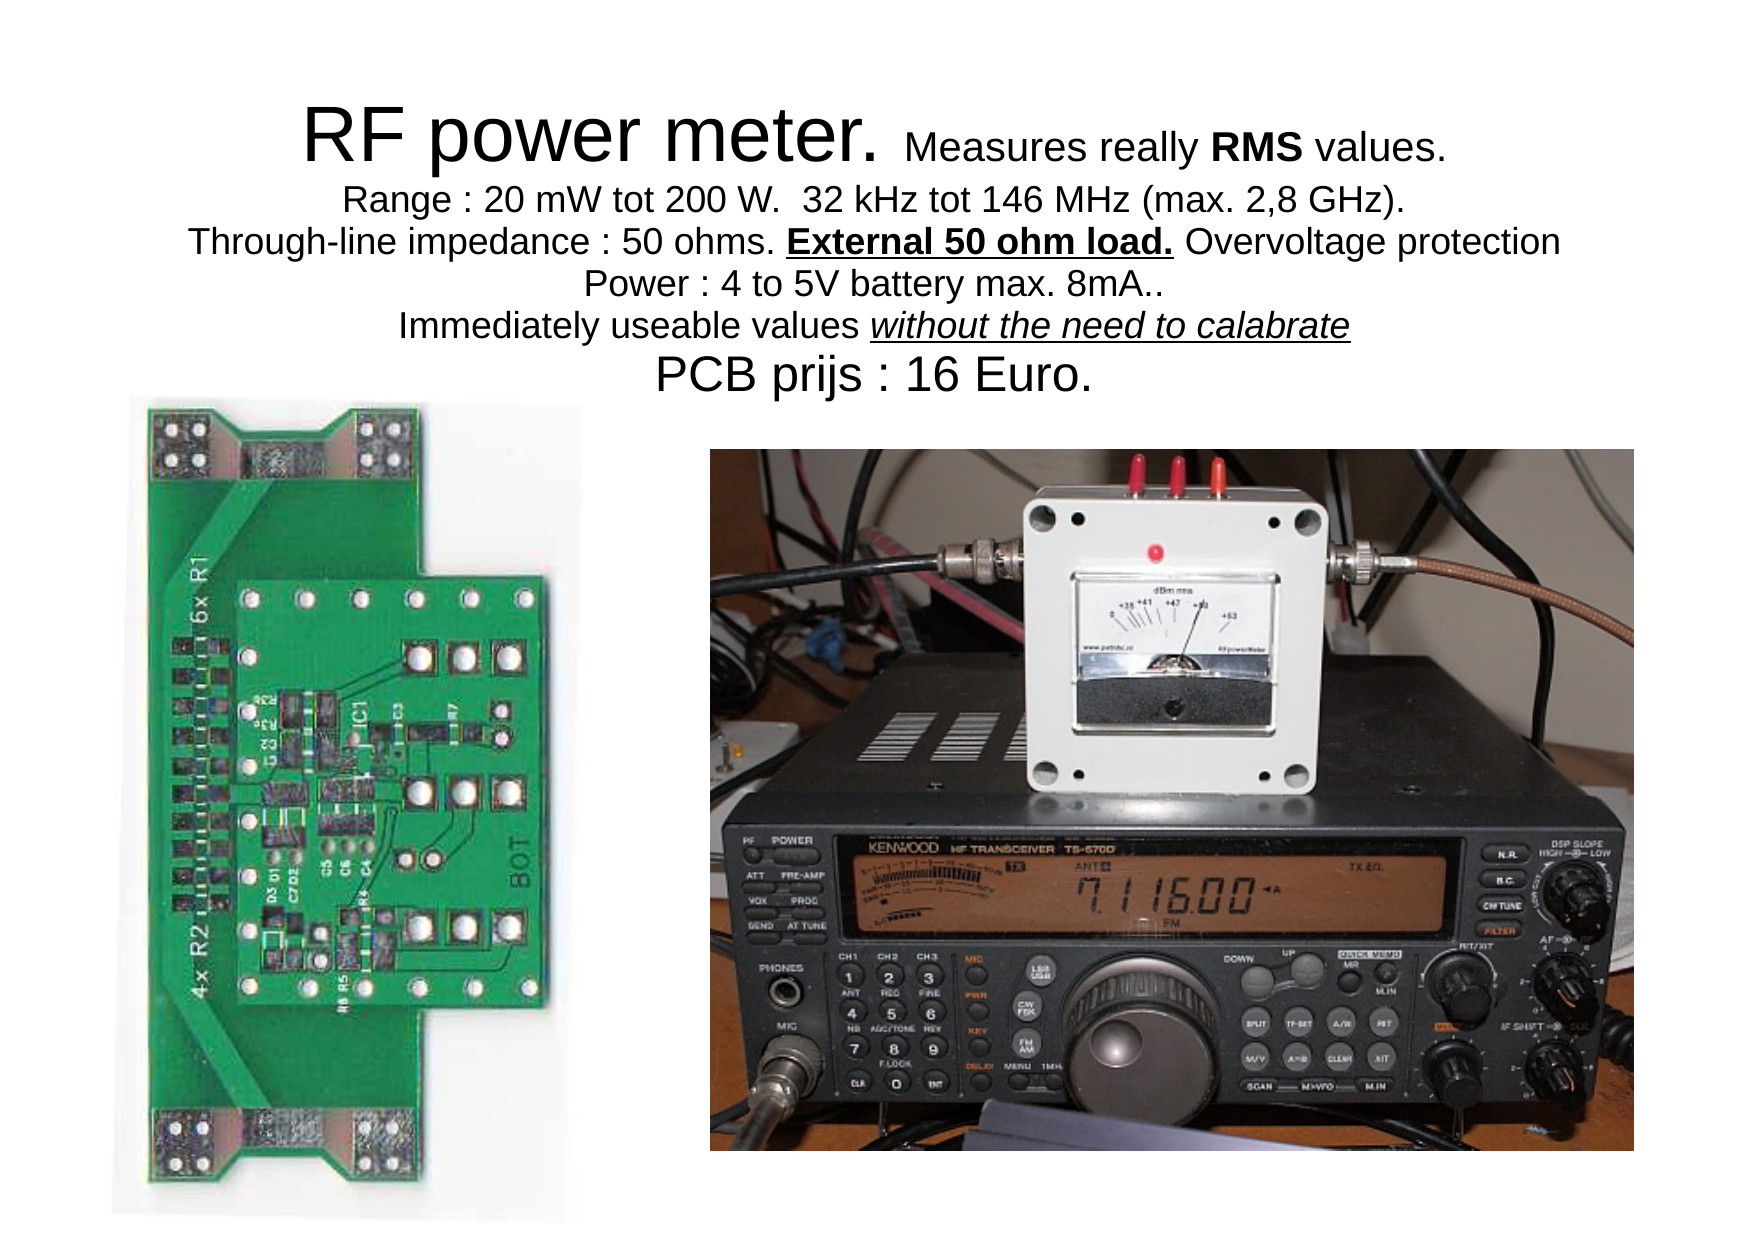

# RF power meter. Measures really RMS values. Range : 20 mW tot 200 W. 32 kHz tot 146 MHz (max. 2,8 GHz). Through-line impedance : 50 ohms. External 50 ohm load. Overvoltage protection Power : 4 to 5V battery max. 8mA.. Immediately useable values without the need to calabrate PCB prijs : 16 Euro.